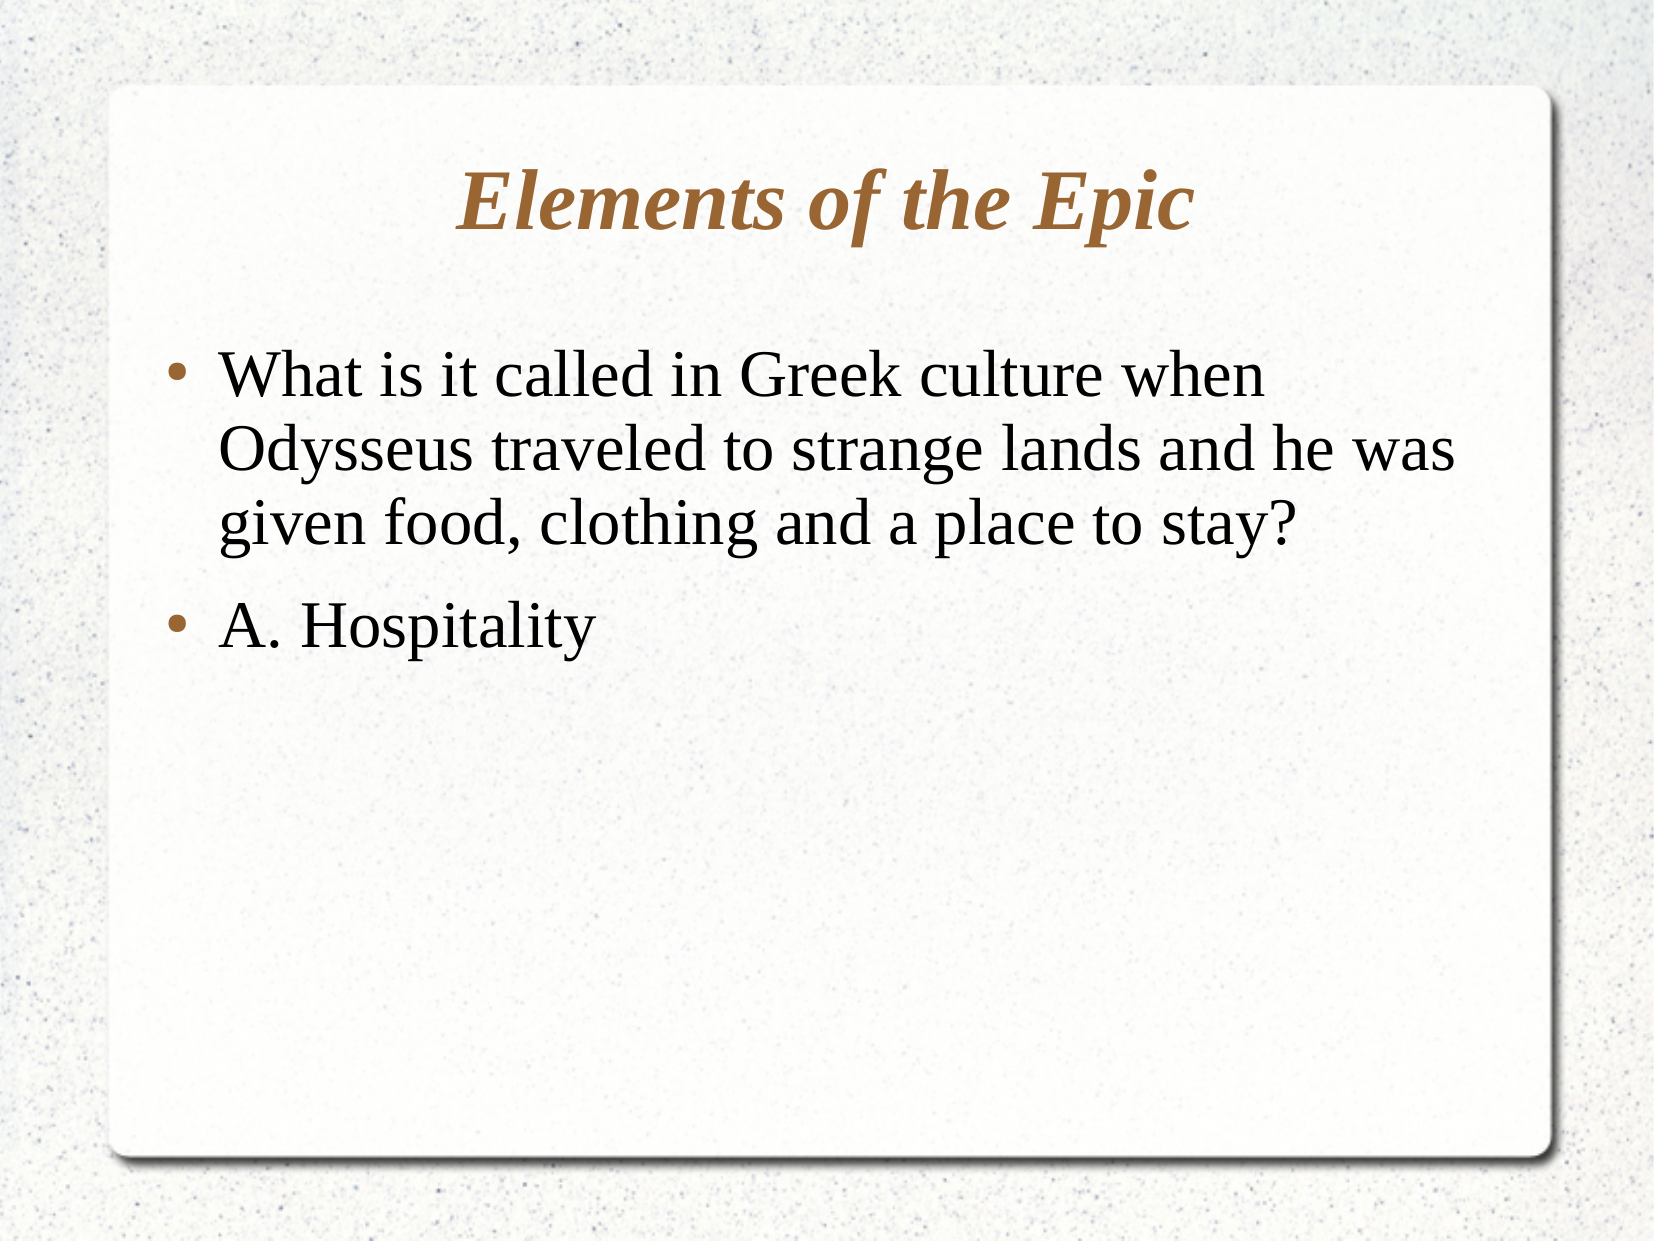

# Elements of the Epic
What is it called in Greek culture when Odysseus traveled to strange lands and he was given food, clothing and a place to stay?
A. Hospitality